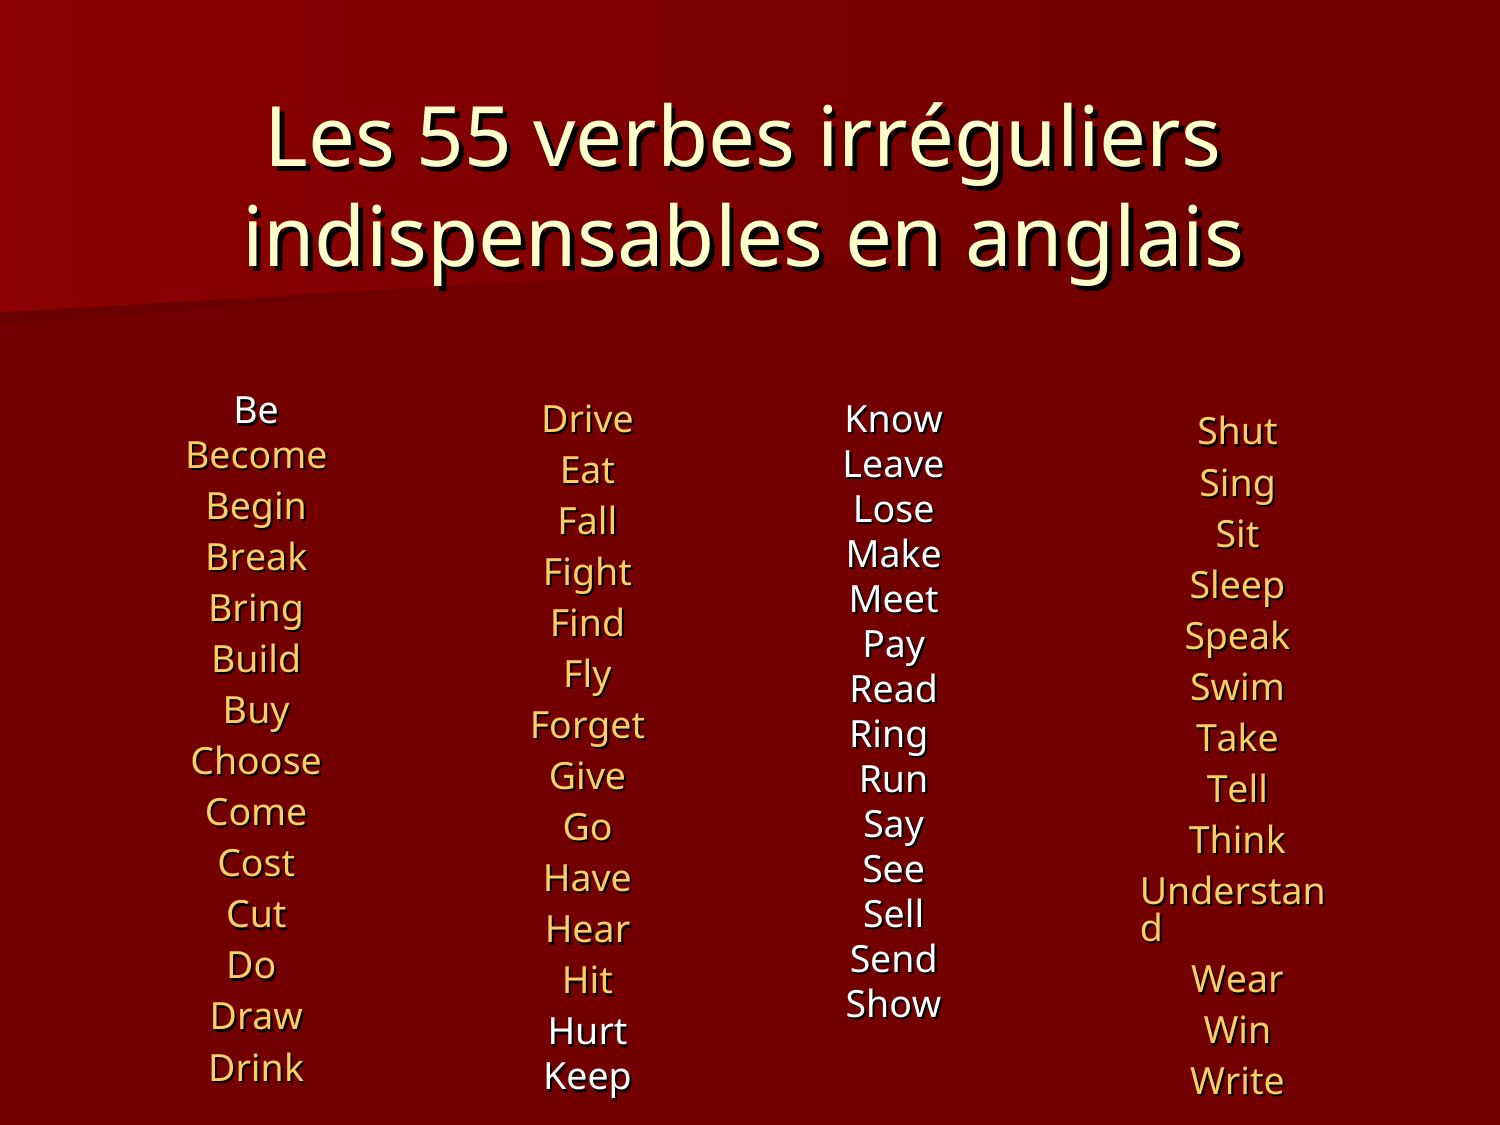

# Les 55 verbes irréguliers indispensables en anglais
Be
Become
Begin
Break
Bring
Build
Buy
Choose
Come
Cost
Cut
Do
Draw
Drink
Drive
Eat
Fall
Fight
Find
Fly
Forget
Give
Go
Have
Hear
Hit
Hurt
Keep
Know
Leave
Lose
Make
Meet
Pay
Read
Ring
Run
Say
See
Sell
Send
Show
Shut
Sing
Sit
Sleep
Speak
Swim
Take
Tell
Think
Understand
Wear
Win
Write